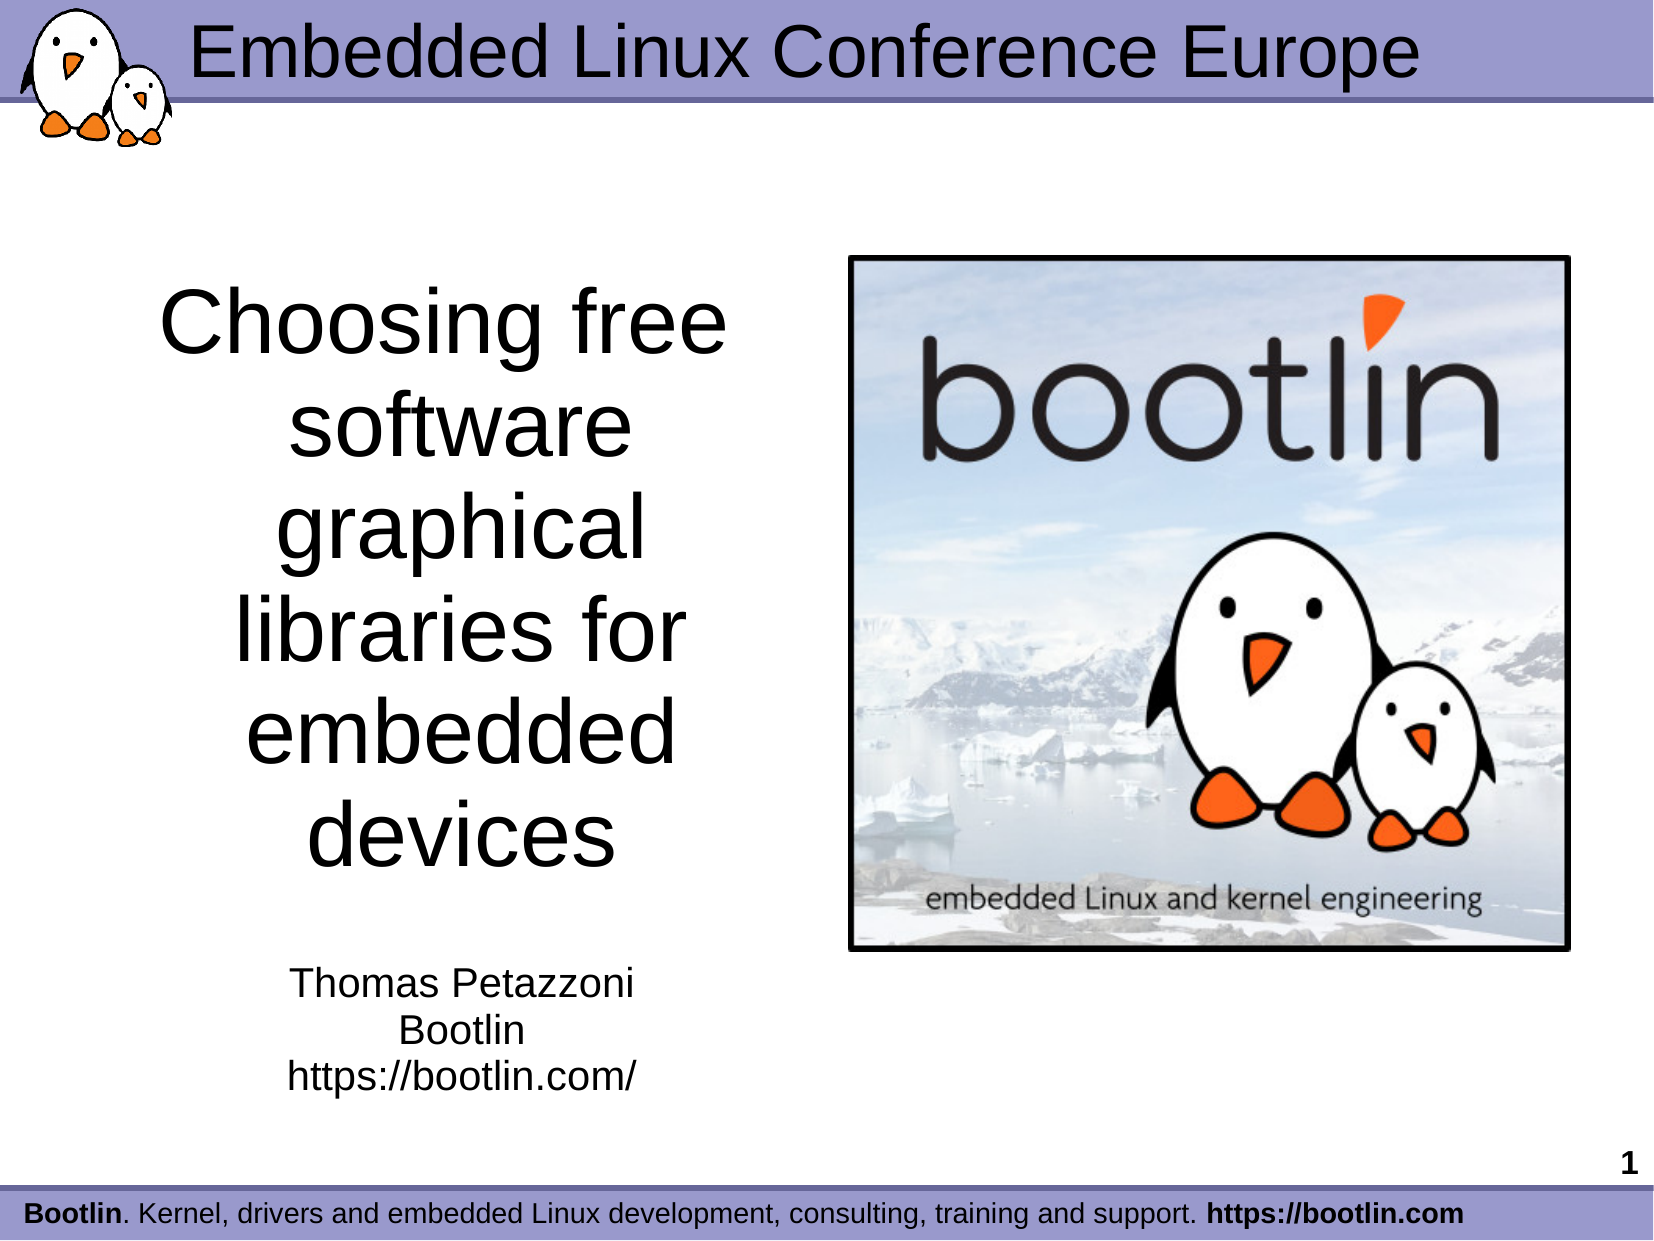

# Embedded Linux Conference Europe
Choosing free software graphical libraries for embedded devices
Thomas Petazzoni
Bootlin
https://bootlin.com/